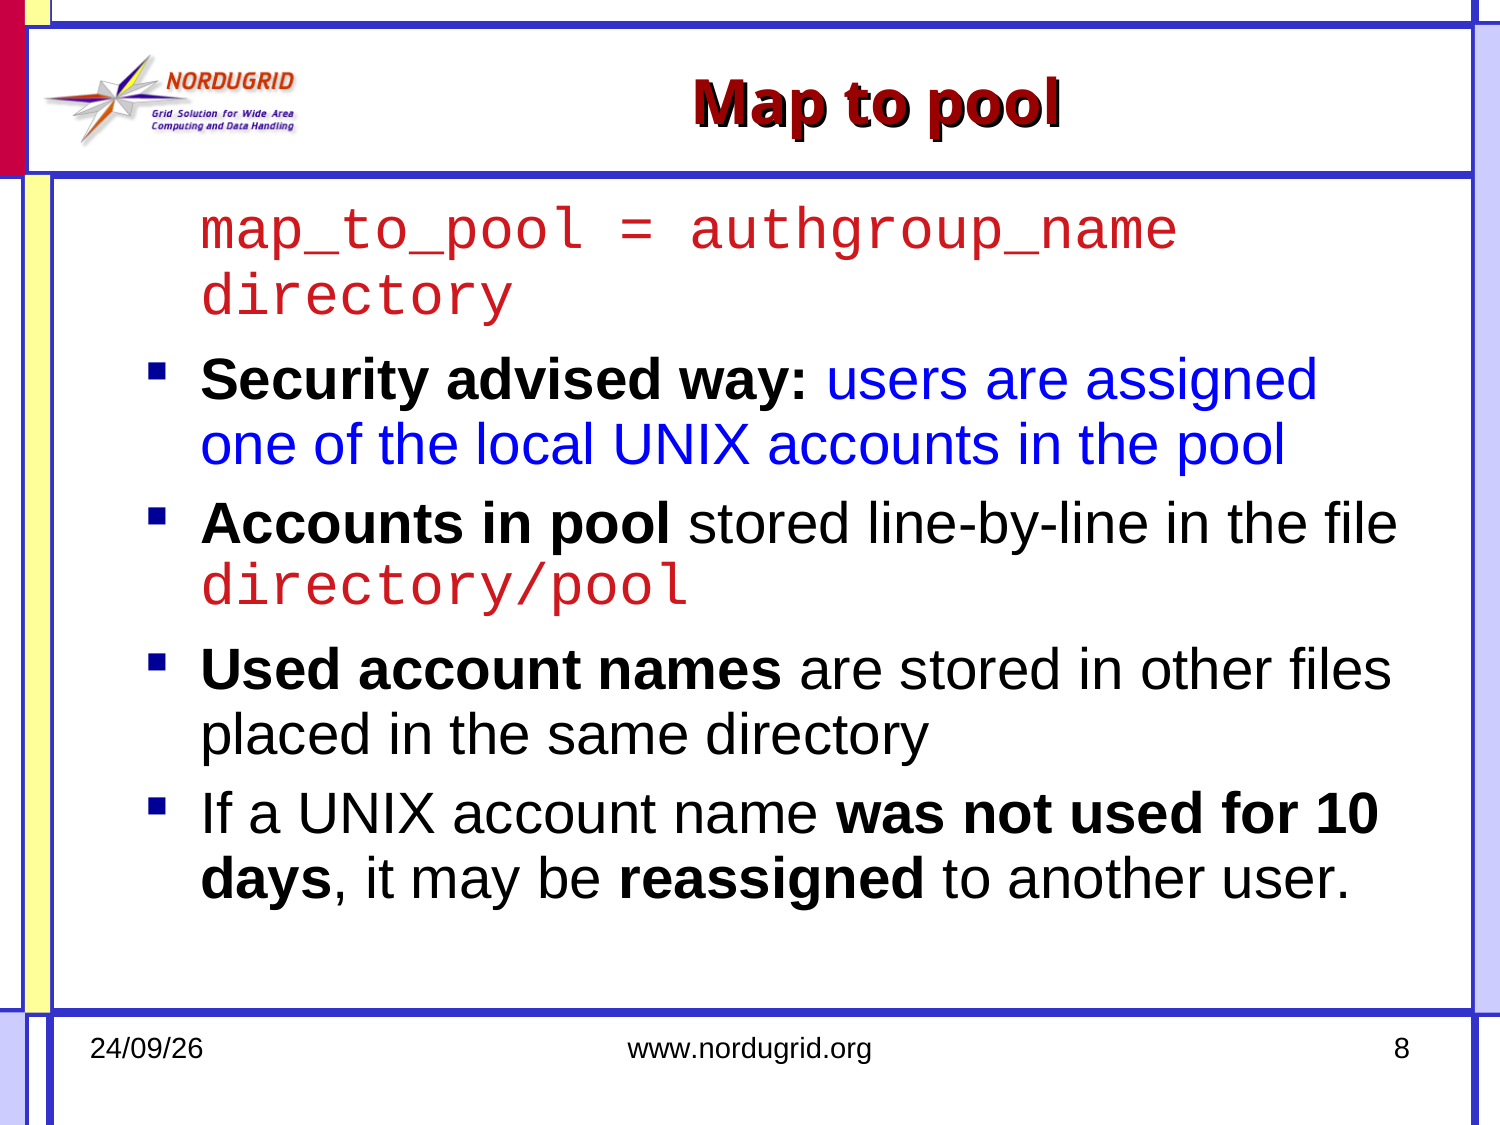

# Map to pool
map_to_pool = authgroup_name directory
Security advised way: users are assigned one of the local UNIX accounts in the pool
Accounts in pool stored line-by-line in the file directory/pool
Used account names are stored in other files placed in the same directory
If a UNIX account name was not used for 10 days, it may be reassigned to another user.
www.nordugrid.org
8